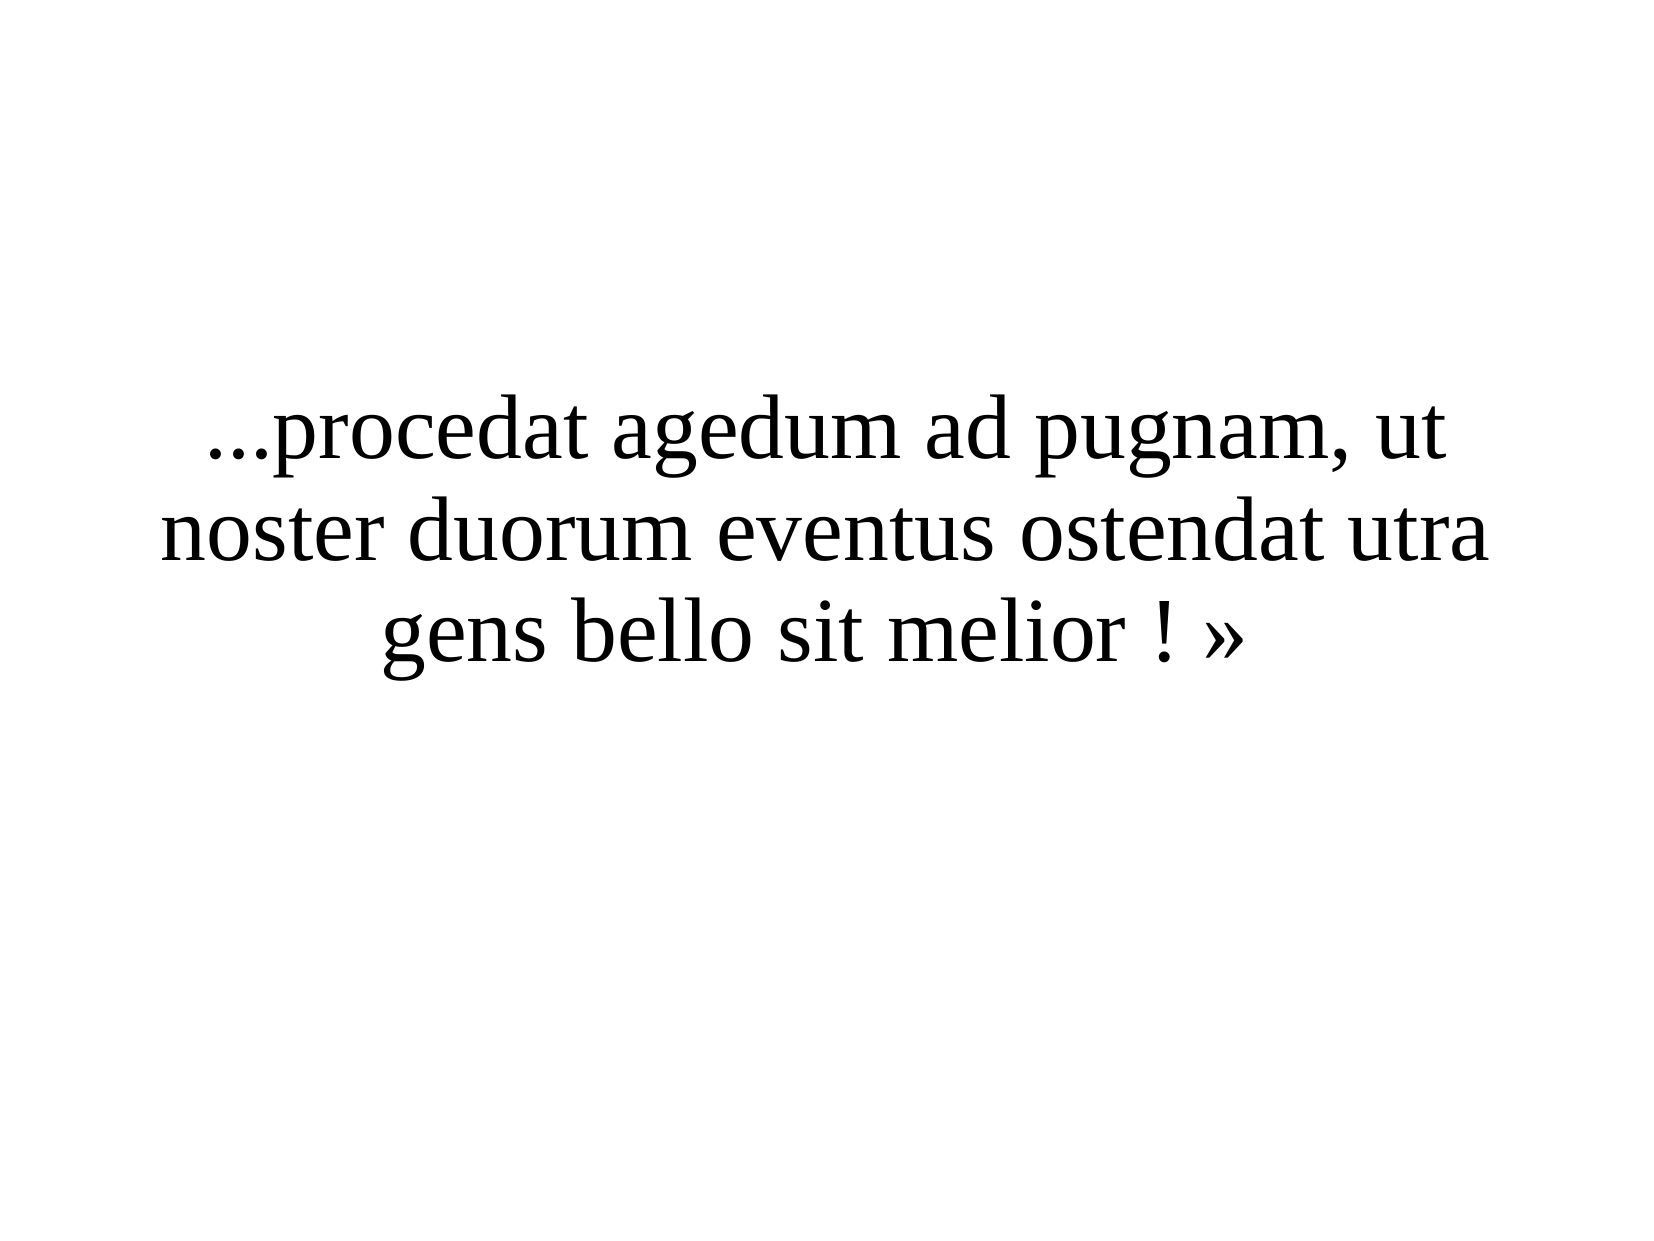

# ...procedat agedum ad pugnam, ut noster duorum eventus ostendat utra gens bello sit melior ! »